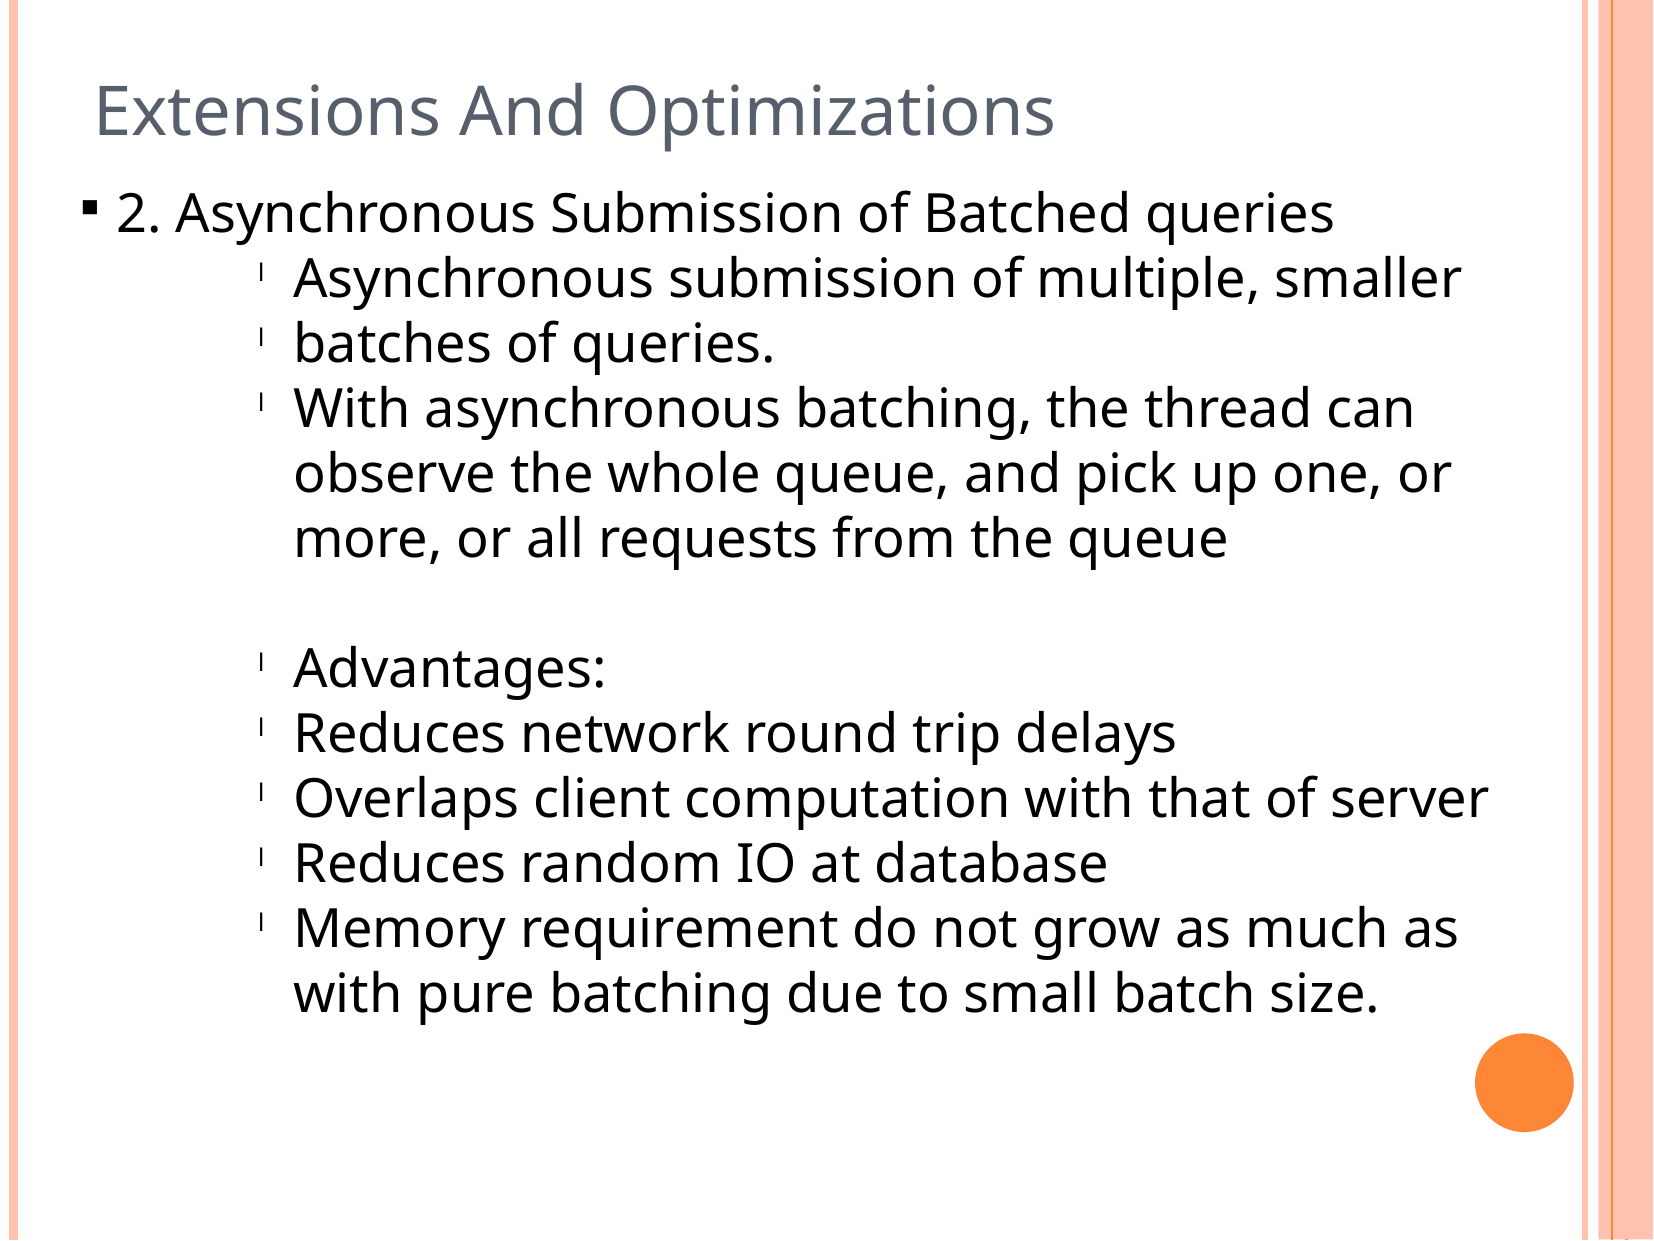

Extensions And Optimizations
2. Asynchronous Submission of Batched queries
Asynchronous submission of multiple, smaller
batches of queries.
With asynchronous batching, the thread can observe the whole queue, and pick up one, or more, or all requests from the queue
Advantages:
Reduces network round trip delays
Overlaps client computation with that of server
Reduces random IO at database
Memory requirement do not grow as much as with pure batching due to small batch size.